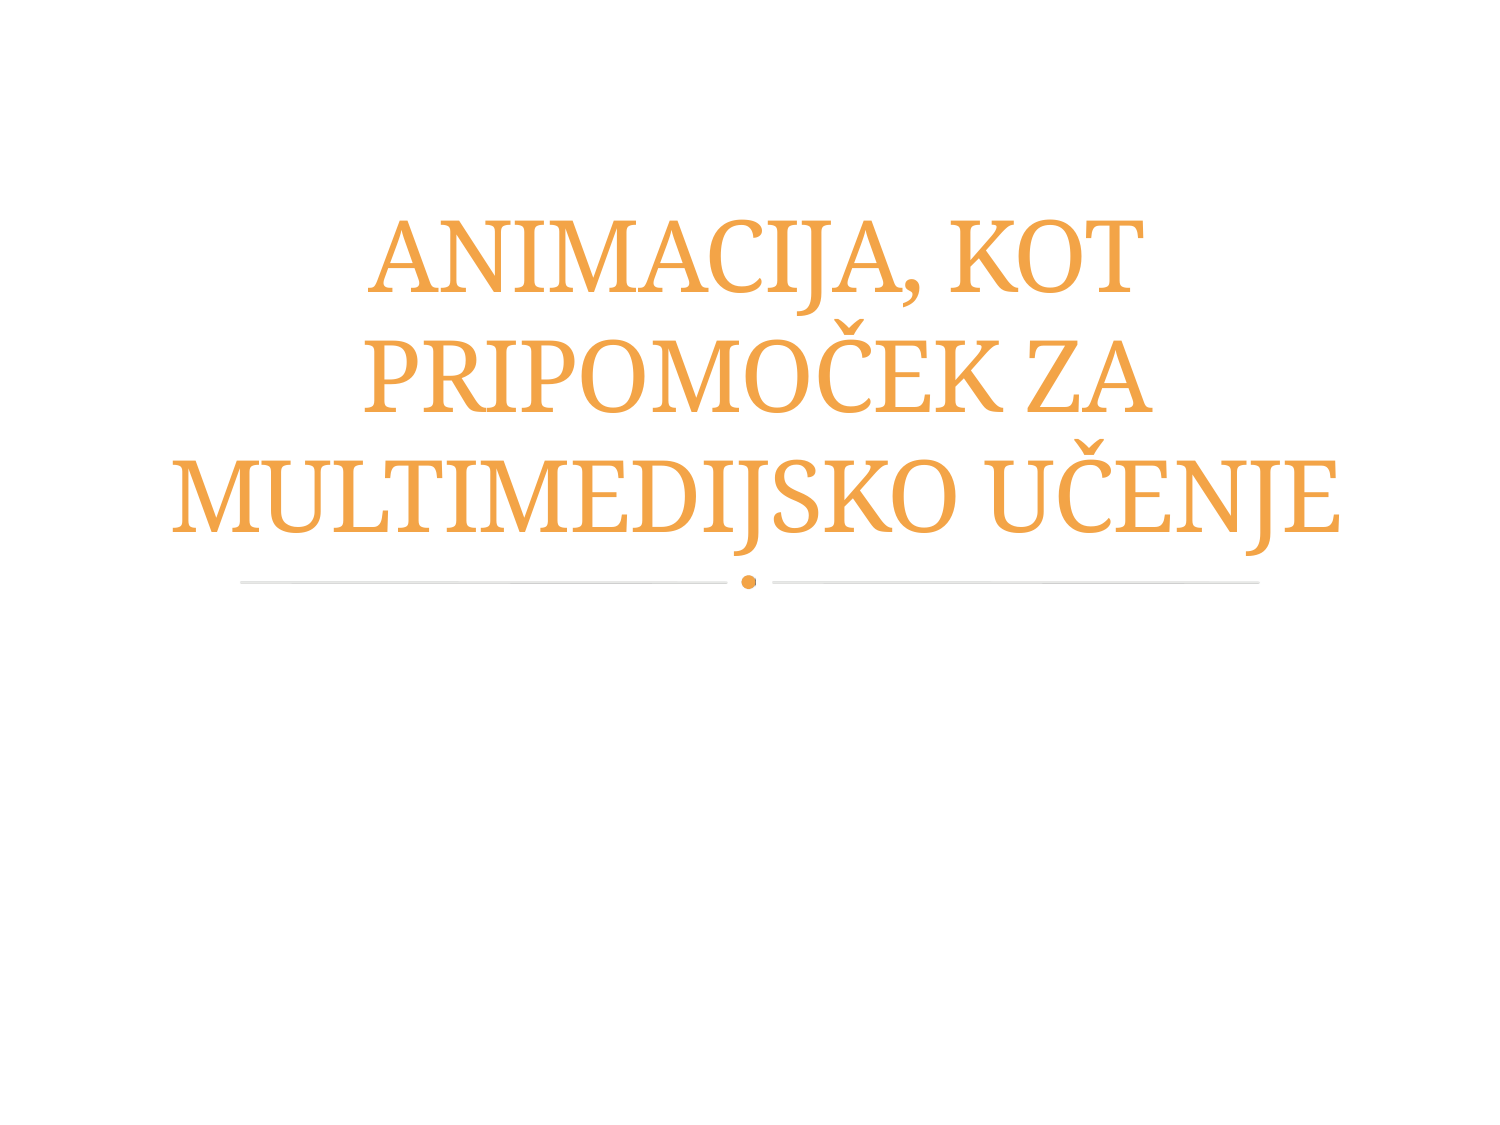

ANIMACIJA, KOT PRIPOMOČEK ZA MULTIMEDIJSKO UČENJE
#